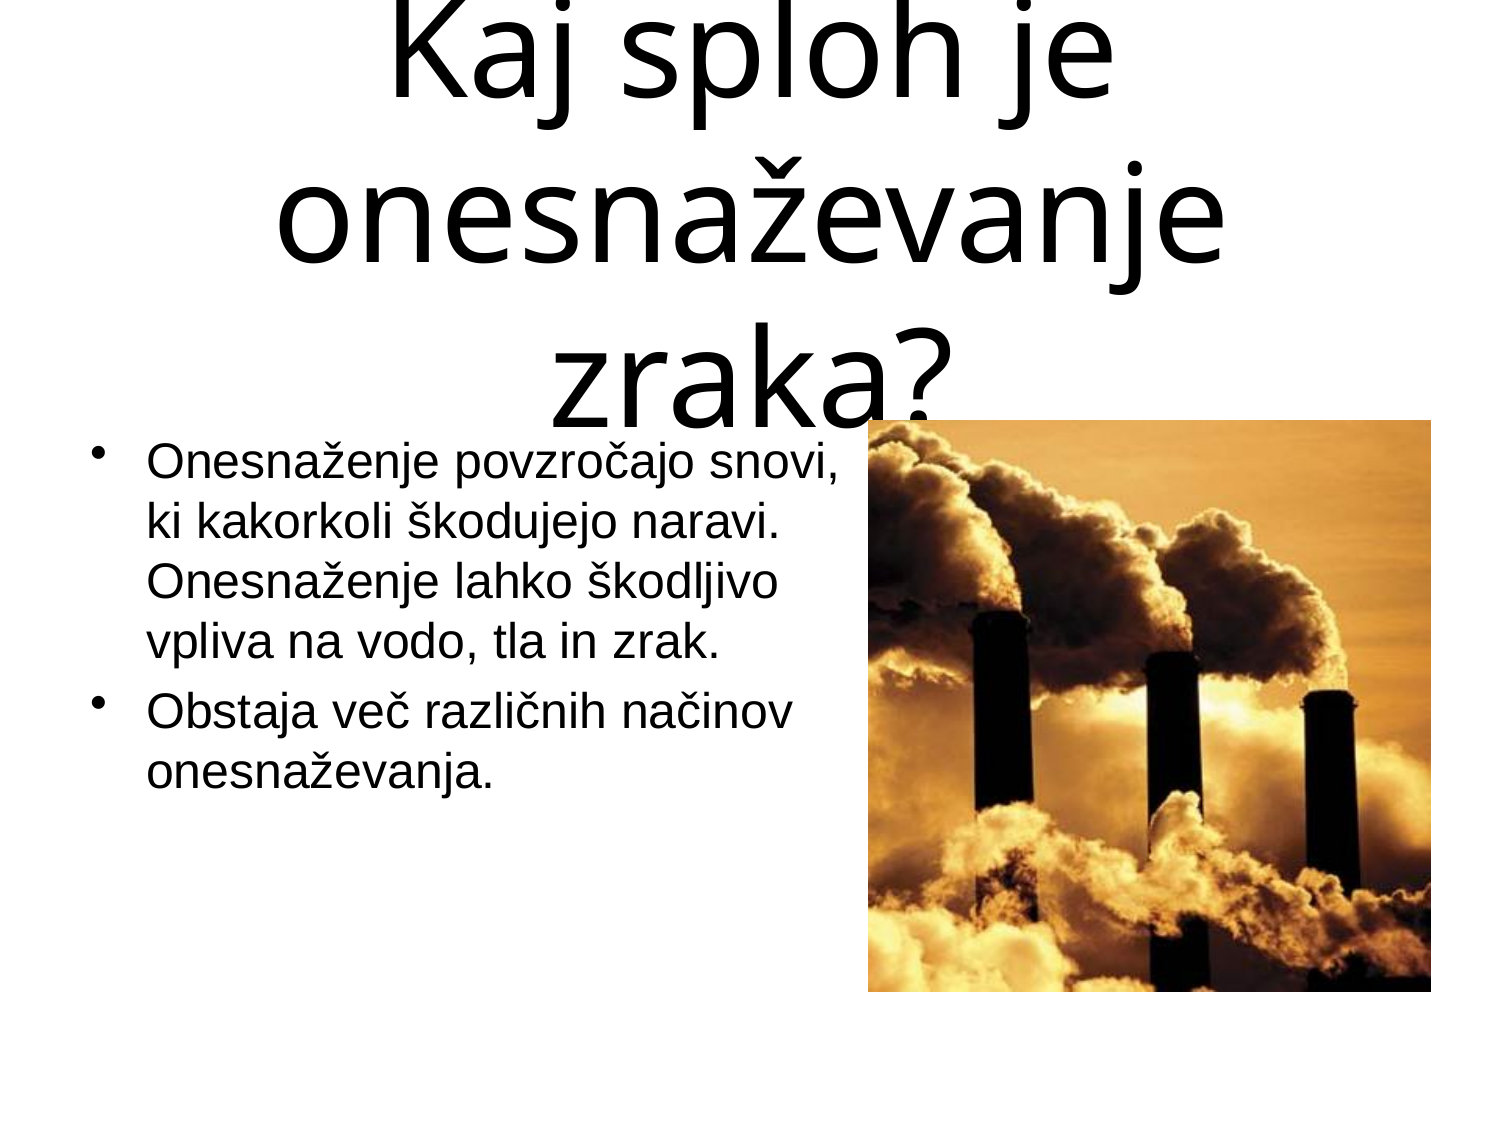

# Kaj sploh je onesnaževanje zraka?
Onesnaženje povzročajo snovi, ki kakorkoli škodujejo naravi. Onesnaženje lahko škodljivo vpliva na vodo, tla in zrak.
Obstaja več različnih načinov onesnaževanja.